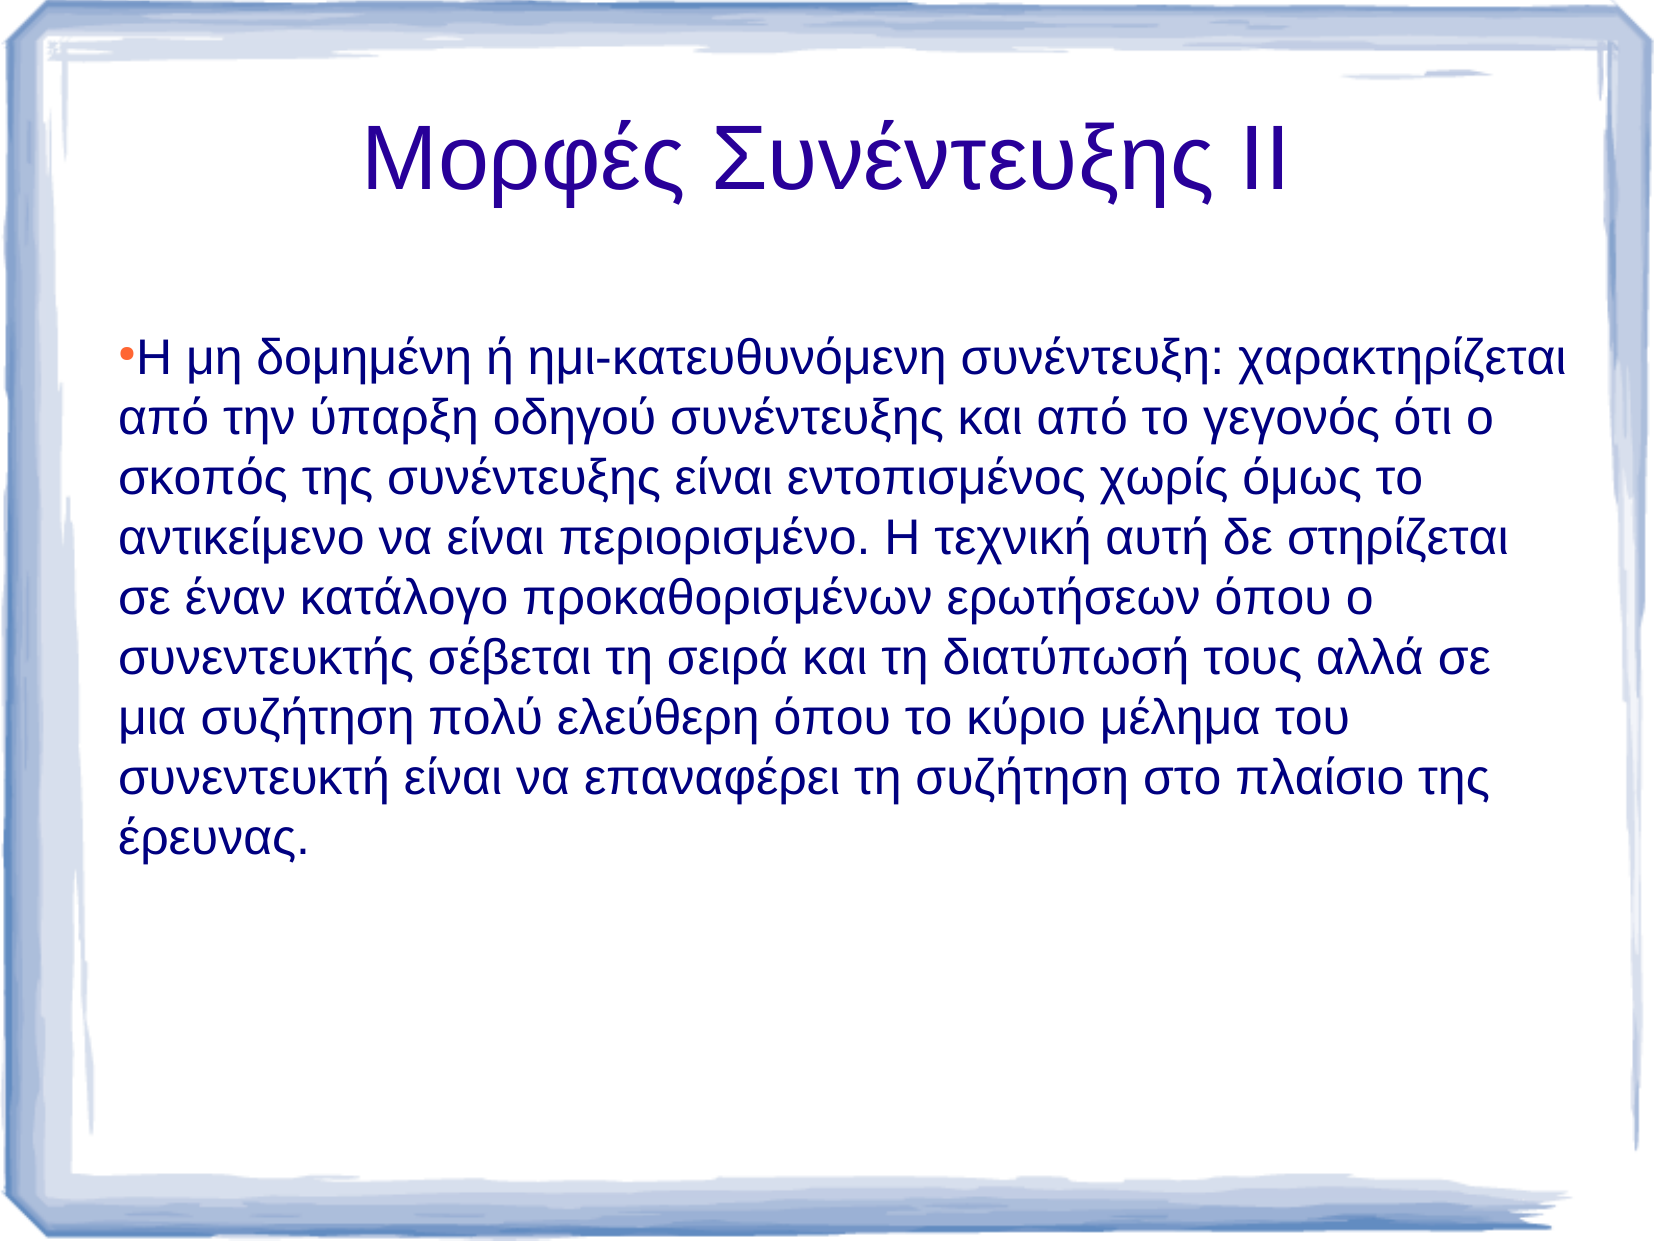

# Μορφές Συνέντευξης ΙΙ
Η μη δομημένη ή ημι-κατευθυνόμενη συνέντευξη: χαρακτηρίζεται από την ύπαρξη οδηγού συνέντευξης και από το γεγονός ότι ο σκοπός της συνέντευξης είναι εντοπισμένος χωρίς όμως το αντικείμενο να είναι περιορισμένο. Η τεχνική αυτή δε στηρίζεται σε έναν κατάλογο προκαθορισμένων ερωτήσεων όπου ο συνεντευκτής σέβεται τη σειρά και τη διατύπωσή τους αλλά σε μια συζήτηση πολύ ελεύθερη όπου το κύριο μέλημα του συνεντευκτή είναι να επαναφέρει τη συζήτηση στο πλαίσιο της έρευνας.